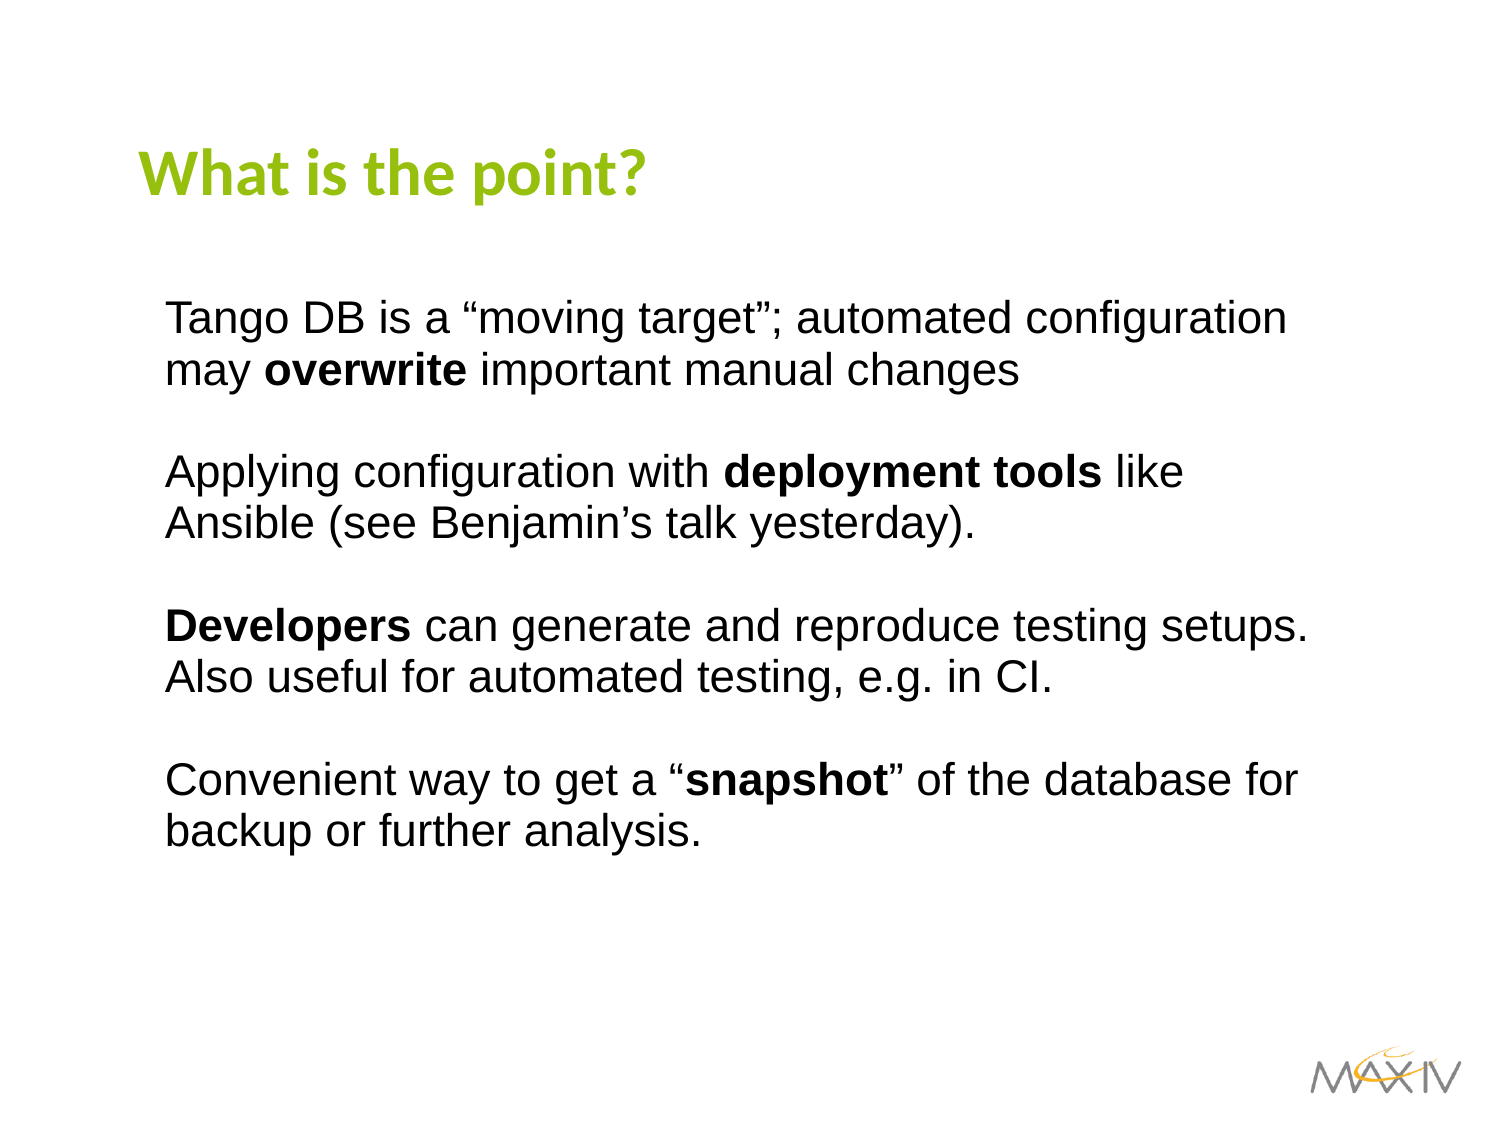

# What is the point?
Tango DB is a “moving target”; automated configuration may overwrite important manual changes
Applying configuration with deployment tools like Ansible (see Benjamin’s talk yesterday).
Developers can generate and reproduce testing setups. Also useful for automated testing, e.g. in CI.
Convenient way to get a “snapshot” of the database for backup or further analysis.